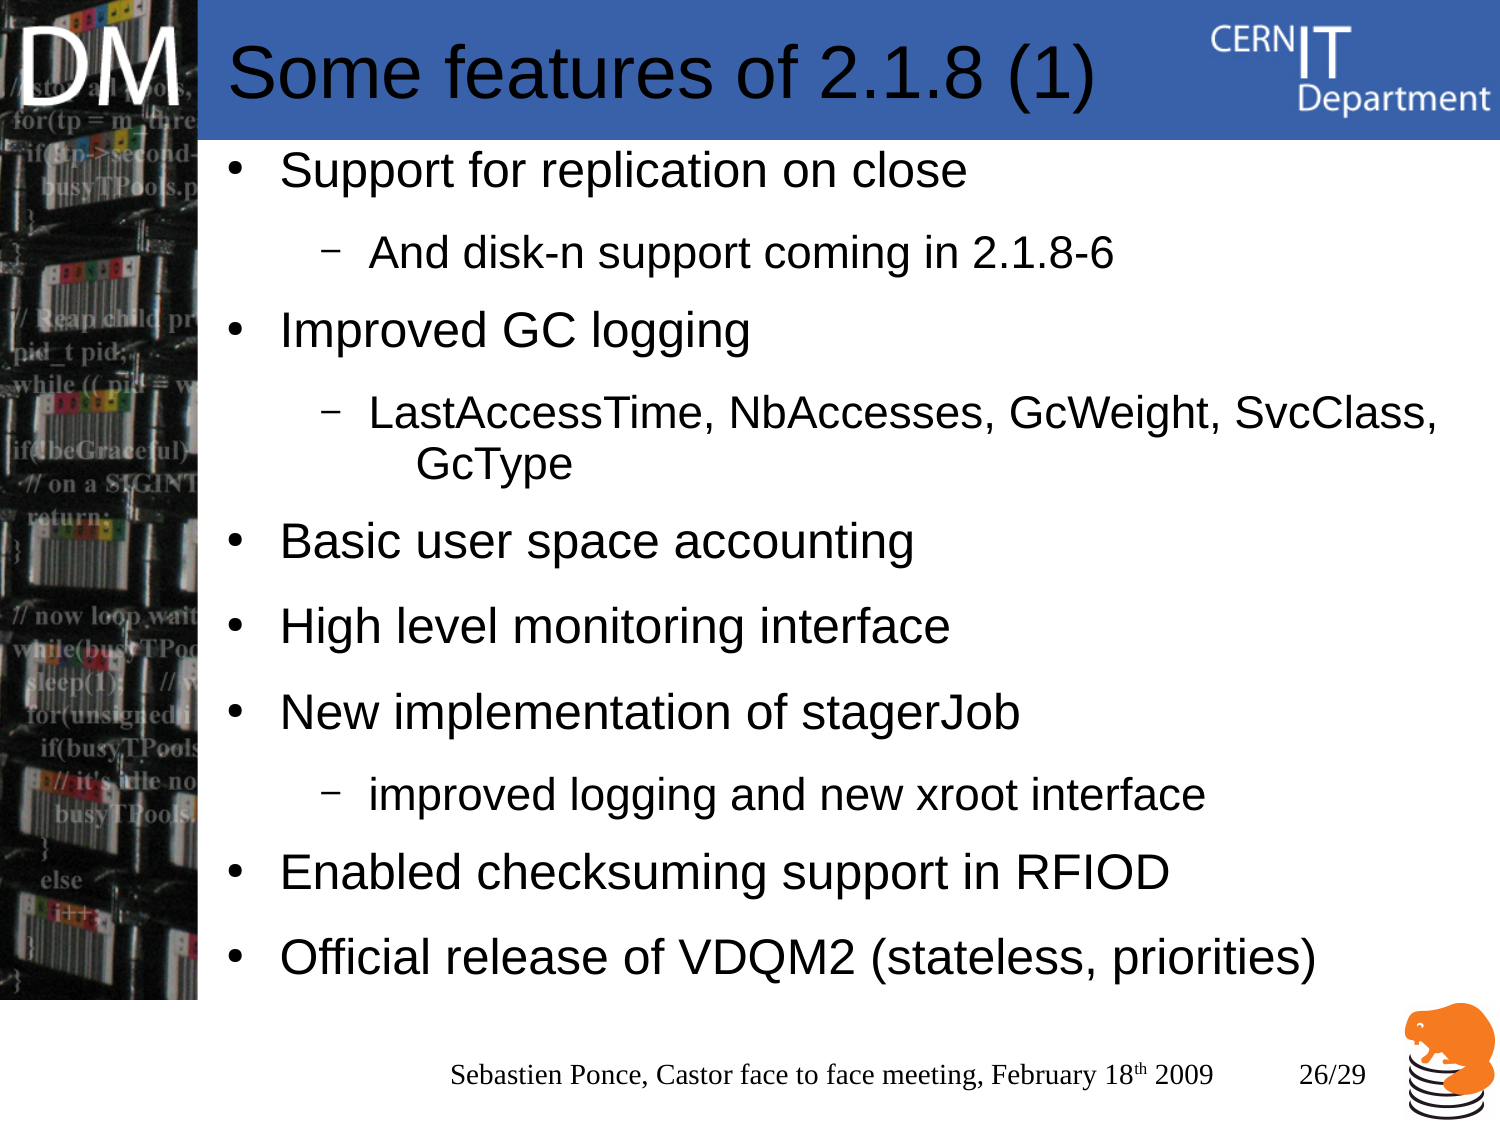

# Some features of 2.1.8 (1)
Support for replication on close
And disk-n support coming in 2.1.8-6
Improved GC logging
LastAccessTime, NbAccesses, GcWeight, SvcClass, GcType
Basic user space accounting
High level monitoring interface
New implementation of stagerJob
improved logging and new xroot interface
Enabled checksuming support in RFIOD
Official release of VDQM2 (stateless, priorities)